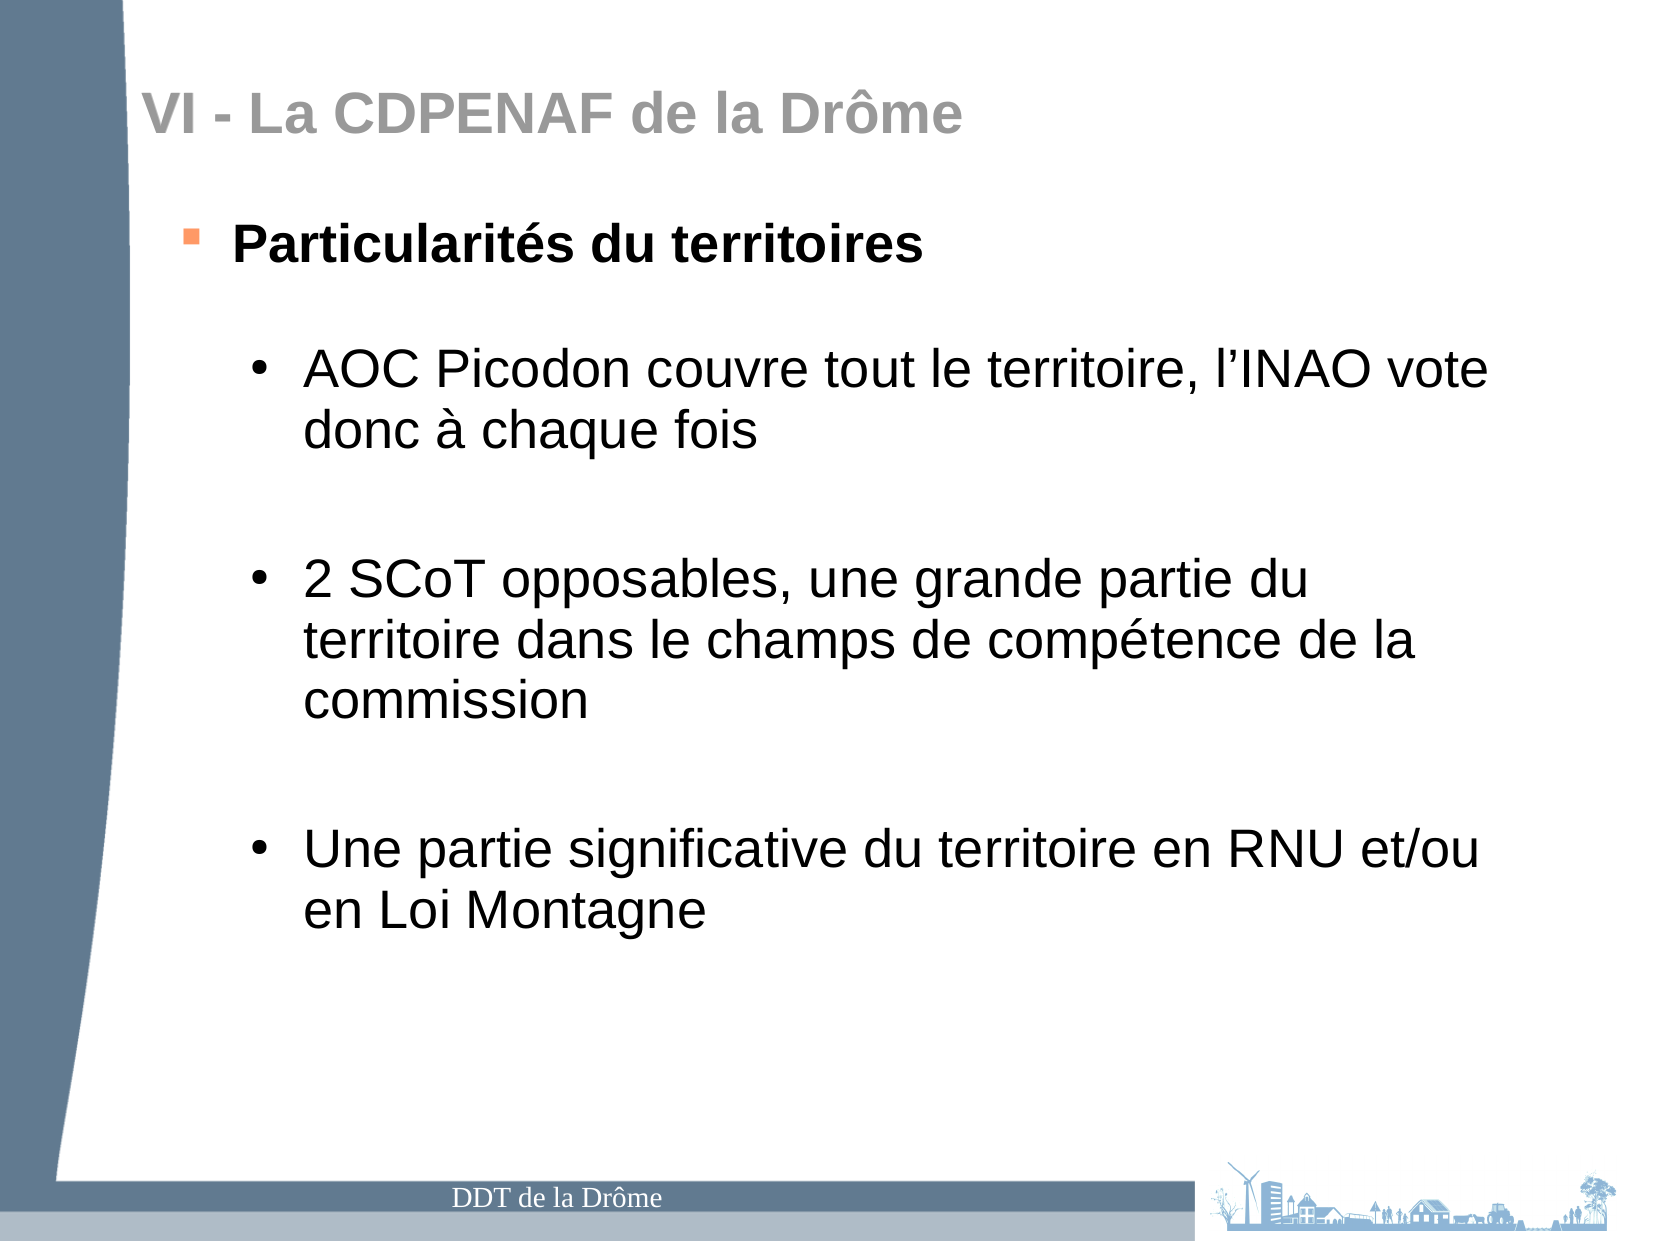

# VI - La CDPENAF de la Drôme
Particularités du territoires
AOC Picodon couvre tout le territoire, l’INAO vote donc à chaque fois
2 SCoT opposables, une grande partie du territoire dans le champs de compétence de la commission
Une partie significative du territoire en RNU et/ou en Loi Montagne
 DDT de la Drôme